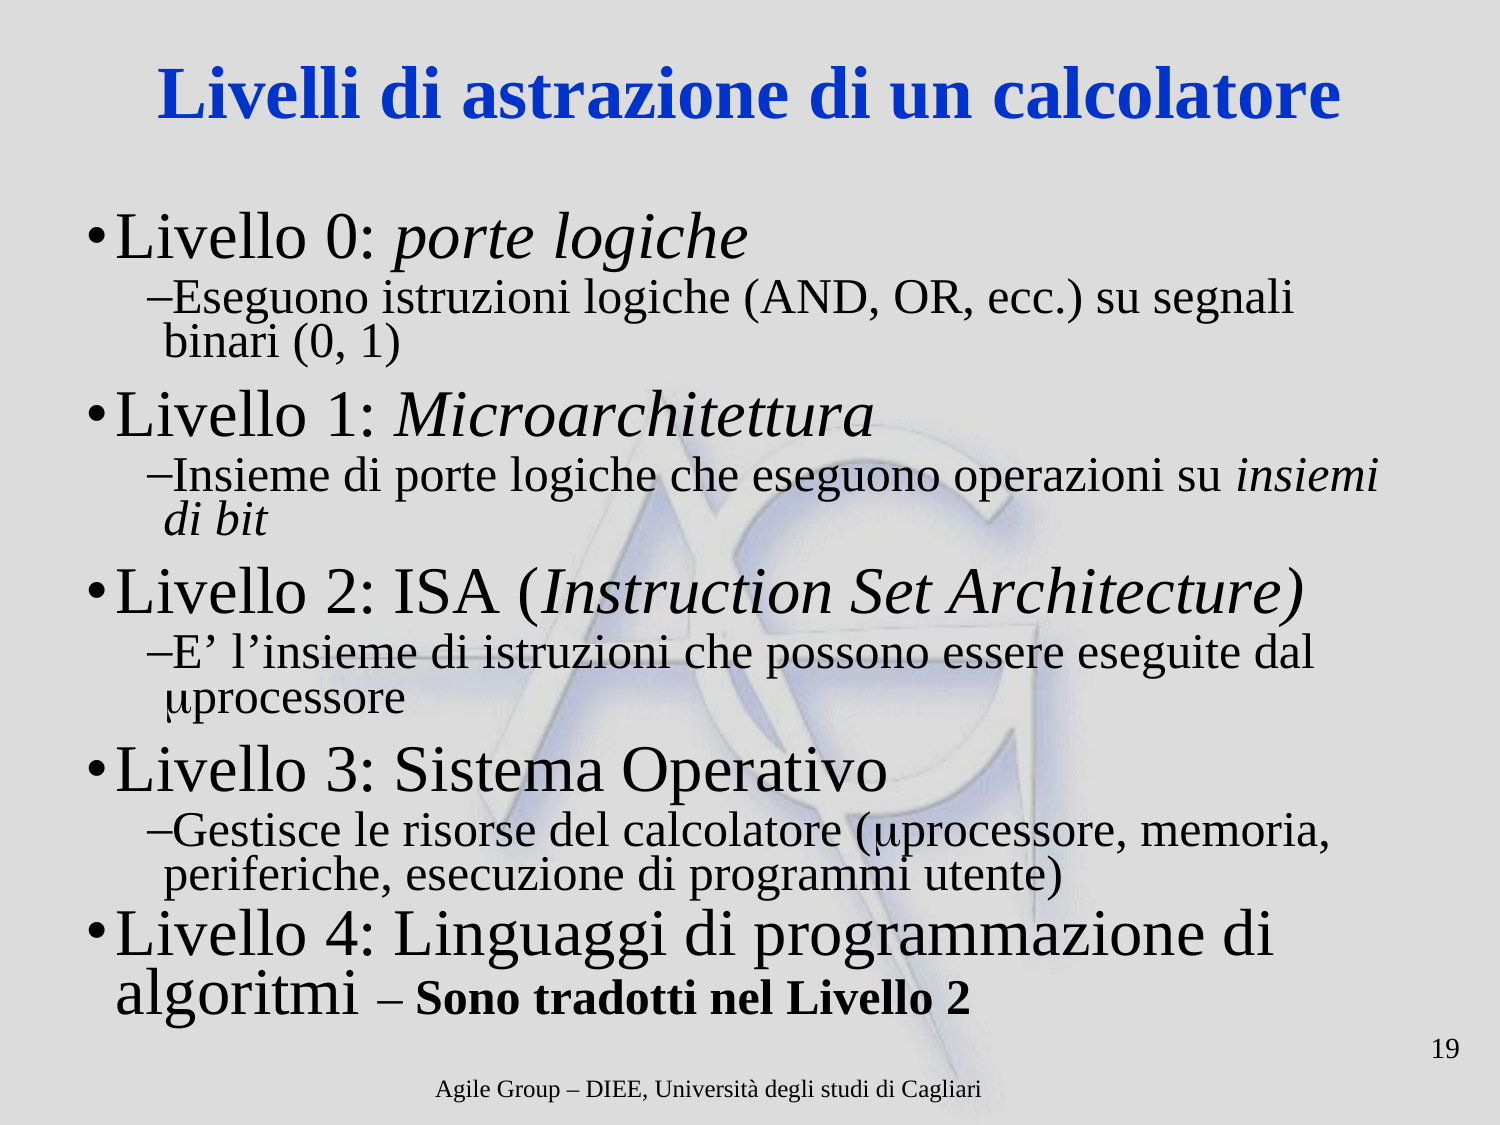

# Livelli di astrazione di un calcolatore
Livello 0: porte logiche
Eseguono istruzioni logiche (AND, OR, ecc.) su segnali binari (0, 1)
Livello 1: Microarchitettura
Insieme di porte logiche che eseguono operazioni su insiemi di bit
Livello 2: ISA (Instruction Set Architecture)
E’ l’insieme di istruzioni che possono essere eseguite dal processore
Livello 3: Sistema Operativo
Gestisce le risorse del calcolatore (processore, memoria, periferiche, esecuzione di programmi utente)
Livello 4: Linguaggi di programmazione di algoritmi – Sono tradotti nel Livello 2
19